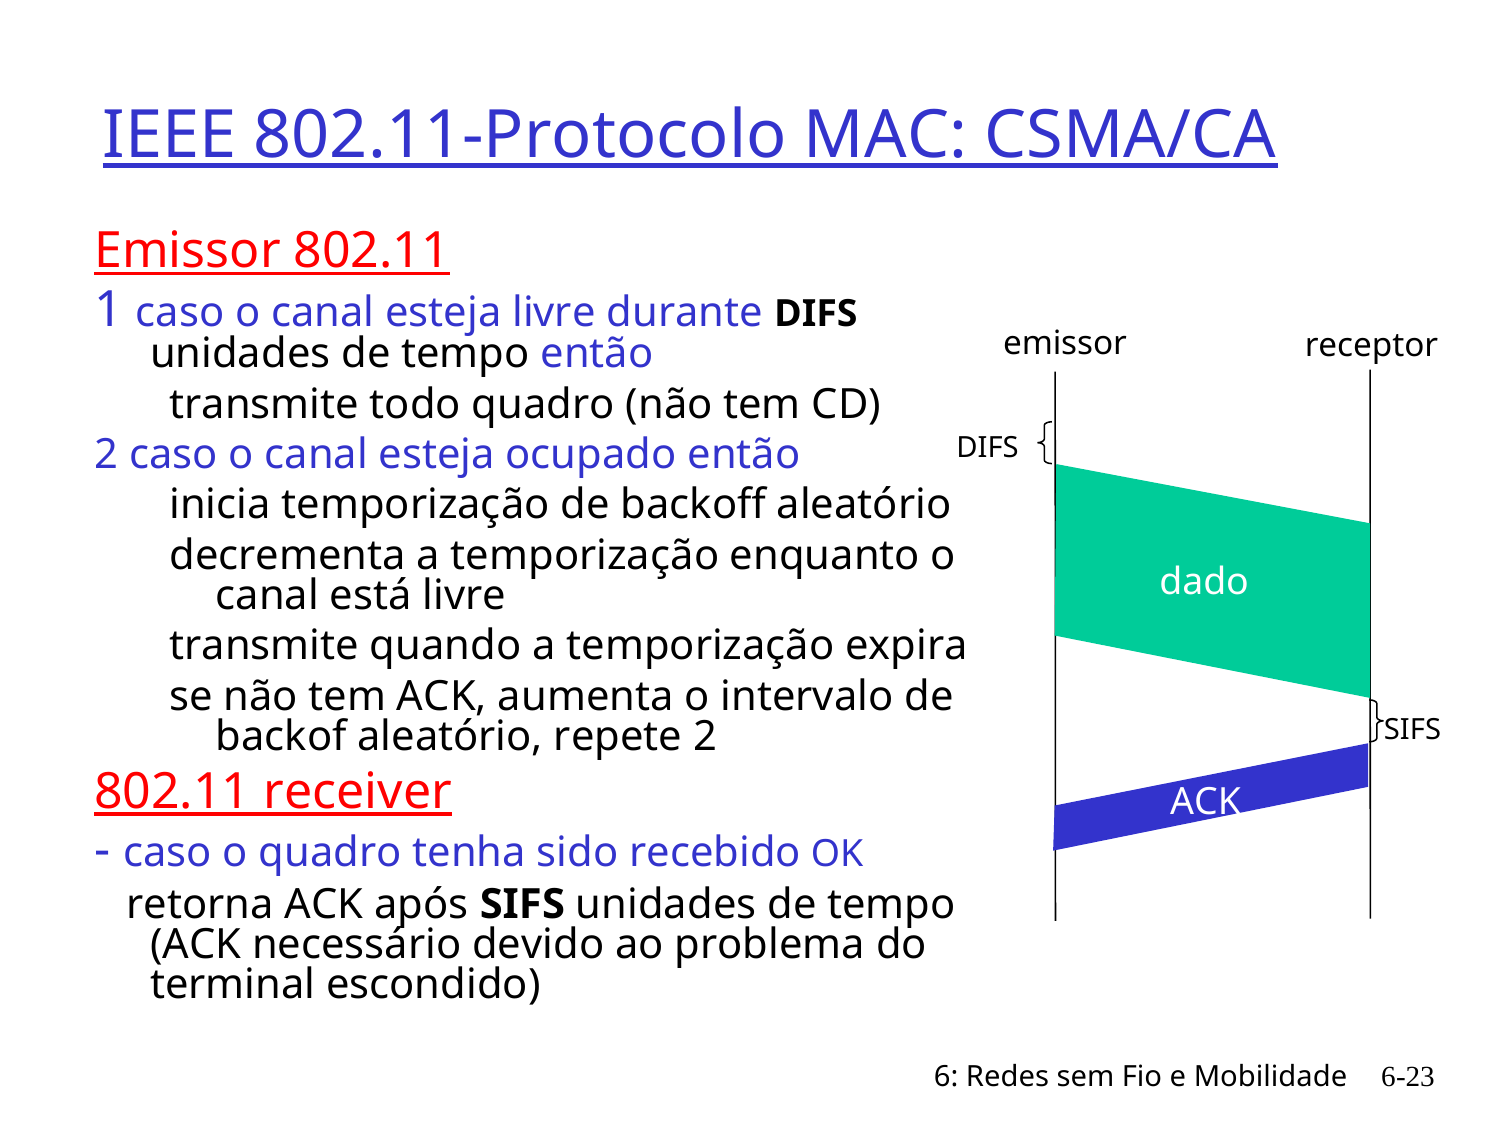

IEEE 802.11-Protocolo MAC: CSMA/CA
Emissor 802.11
1 caso o canal esteja livre durante DIFS unidades de tempo então
transmite todo quadro (não tem CD)
2 caso o canal esteja ocupado então
inicia temporização de backoff aleatório
decrementa a temporização enquanto o canal está livre
transmite quando a temporização expira
se não tem ACK, aumenta o intervalo de backof aleatório, repete 2
802.11 receiver
- caso o quadro tenha sido recebido OK
 retorna ACK após SIFS unidades de tempo (ACK necessário devido ao problema do terminal escondido)
emissor
receptor
DIFS
dado
SIFS
ACK
6: Redes sem Fio e Mobilidade